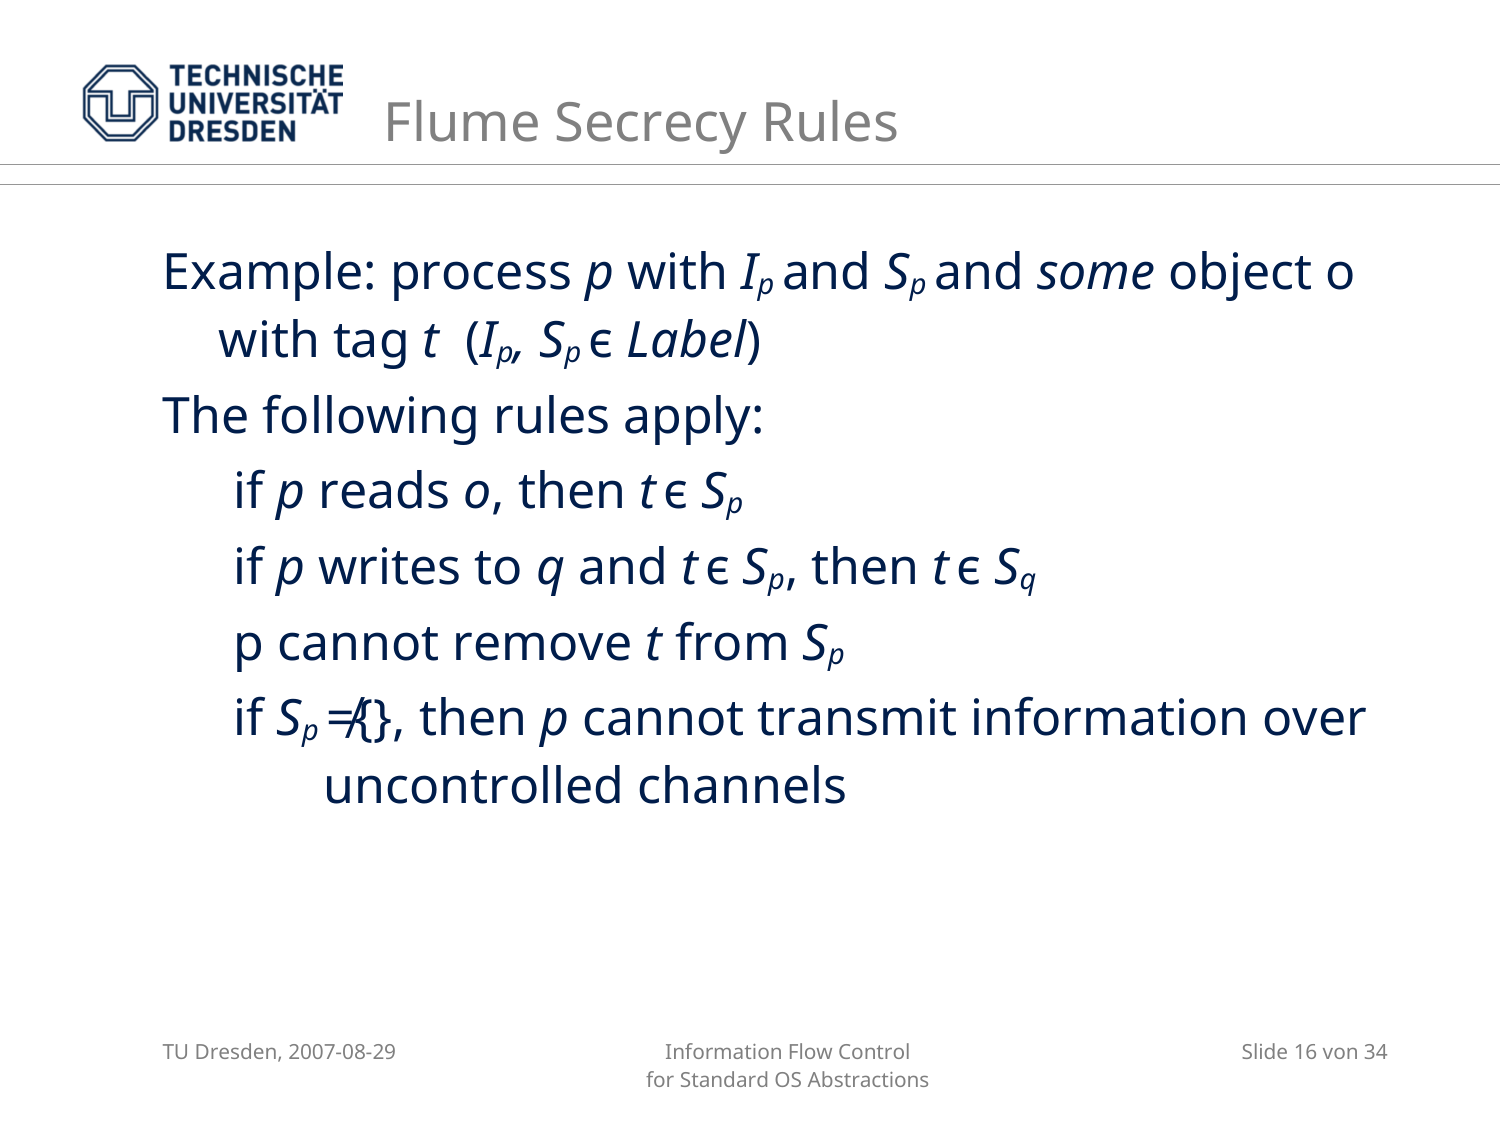

# Flume Secrecy Rules
Example: process p with Ip and Sp and some object o with tag t (Ip, Sp є Label)
The following rules apply:
if p reads o, then t є Sp
if p writes to q and t є Sp, then t є Sq
p cannot remove t from Sp
if Sp ≠{}, then p cannot transmit information over uncontrolled channels
Presentation Title
16